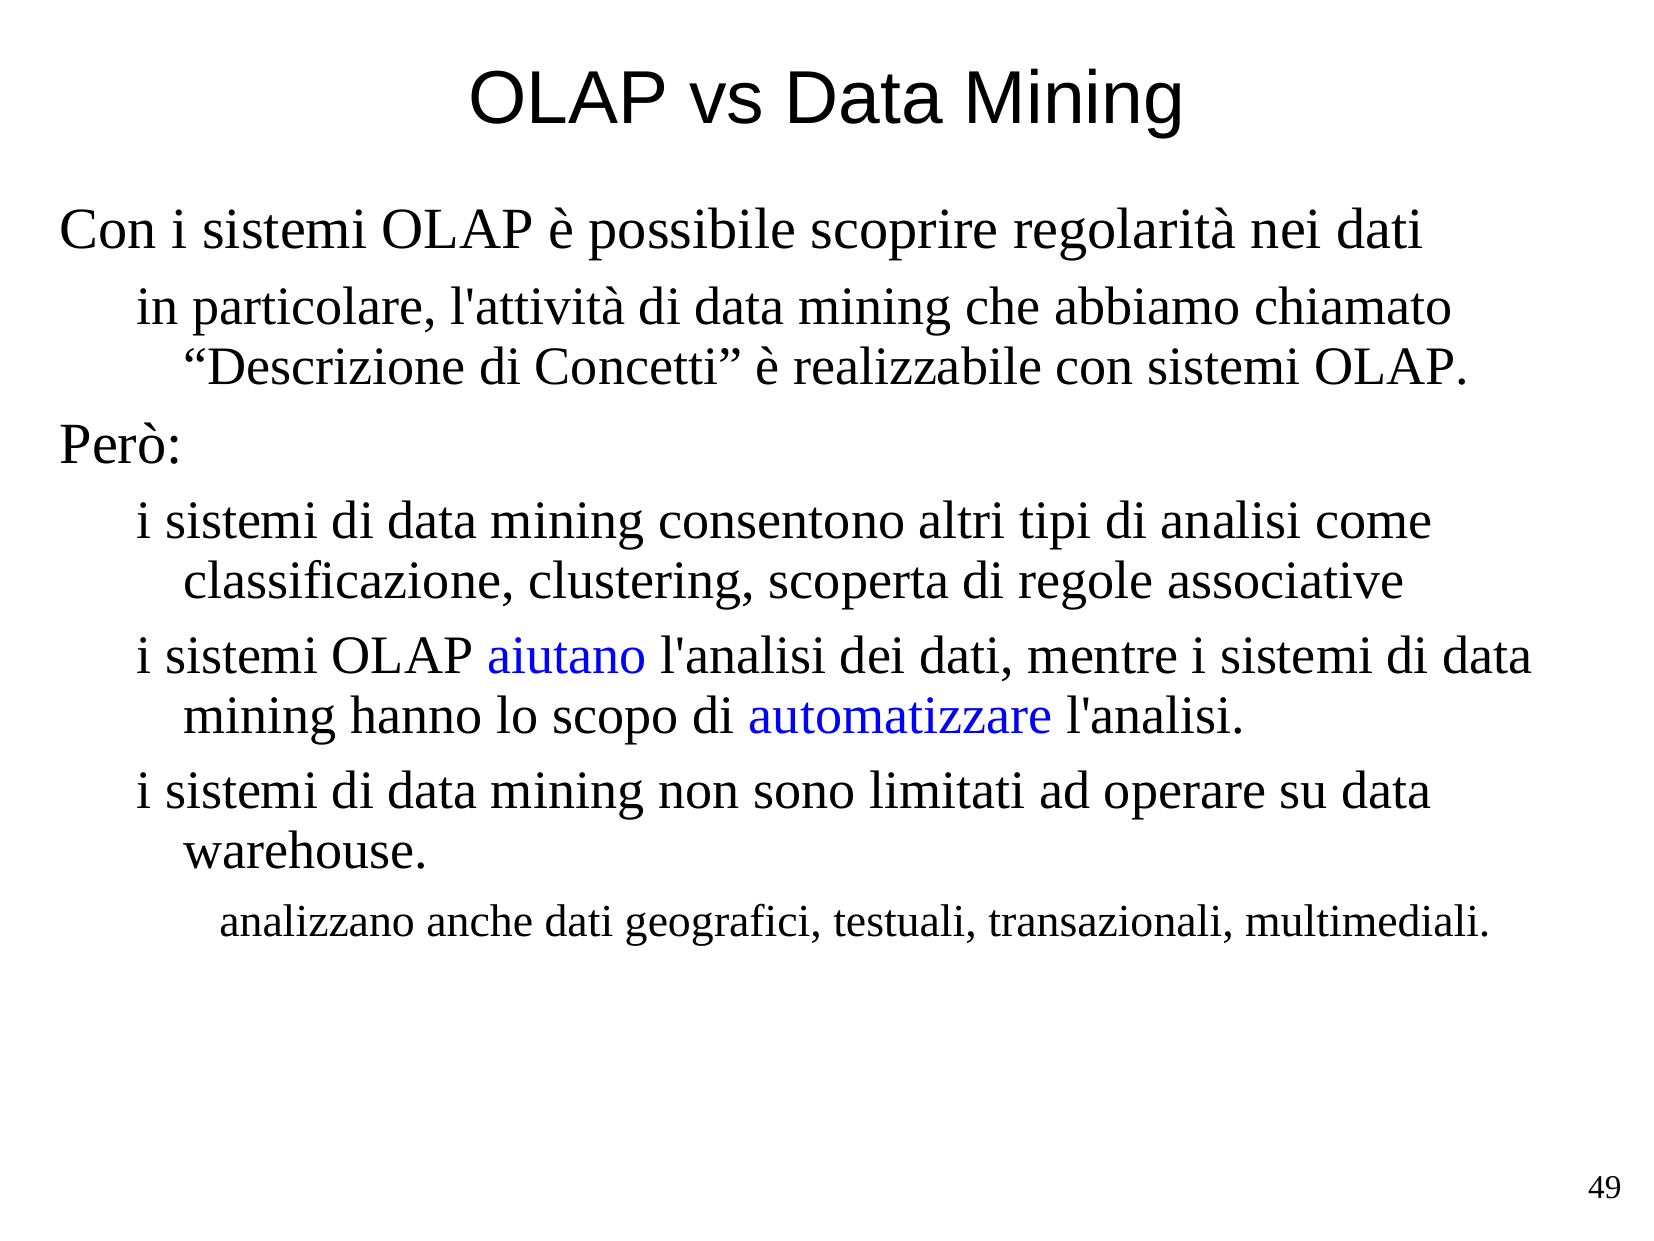

# OLAP vs Data Mining
Con i sistemi OLAP è possibile scoprire regolarità nei dati
in particolare, l'attività di data mining che abbiamo chiamato “Descrizione di Concetti” è realizzabile con sistemi OLAP.
Però:
i sistemi di data mining consentono altri tipi di analisi come classificazione, clustering, scoperta di regole associative
i sistemi OLAP aiutano l'analisi dei dati, mentre i sistemi di data mining hanno lo scopo di automatizzare l'analisi.
i sistemi di data mining non sono limitati ad operare su data warehouse.
analizzano anche dati geografici, testuali, transazionali, multimediali.